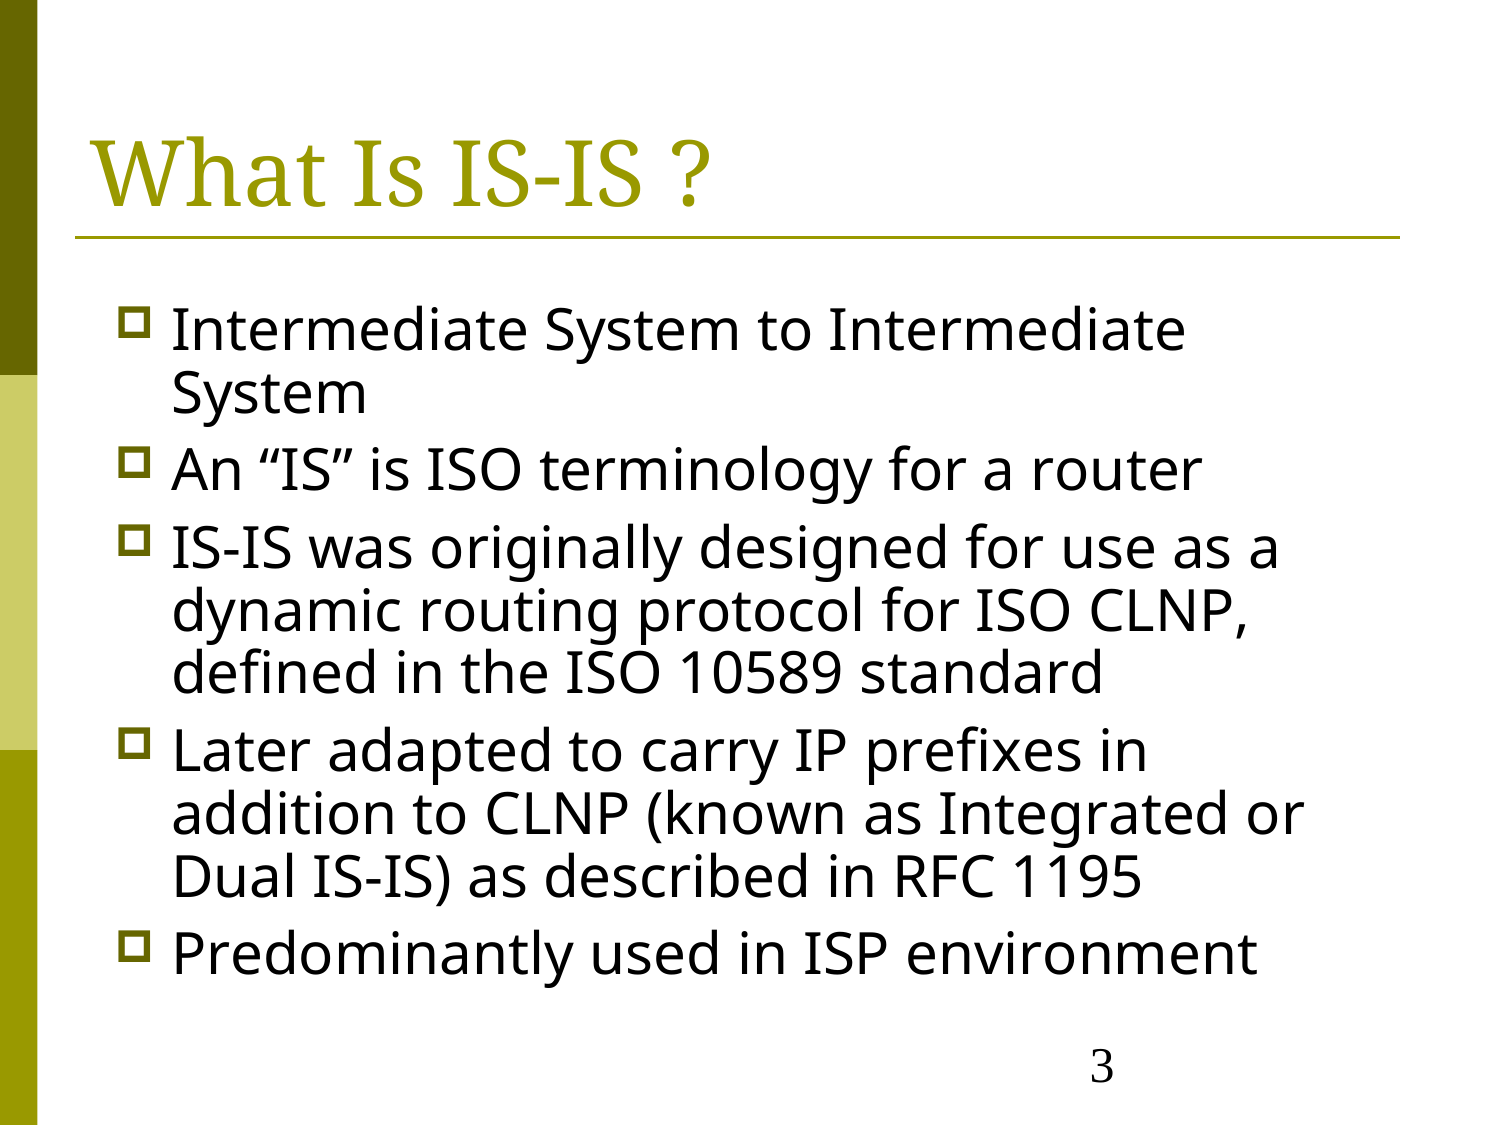

# What Is IS-IS ?
Intermediate System to Intermediate System
An “IS” is ISO terminology for a router
IS-IS was originally designed for use as a dynamic routing protocol for ISO CLNP, defined in the ISO 10589 standard
Later adapted to carry IP prefixes in addition to CLNP (known as Integrated or Dual IS-IS) as described in RFC 1195
Predominantly used in ISP environment
3